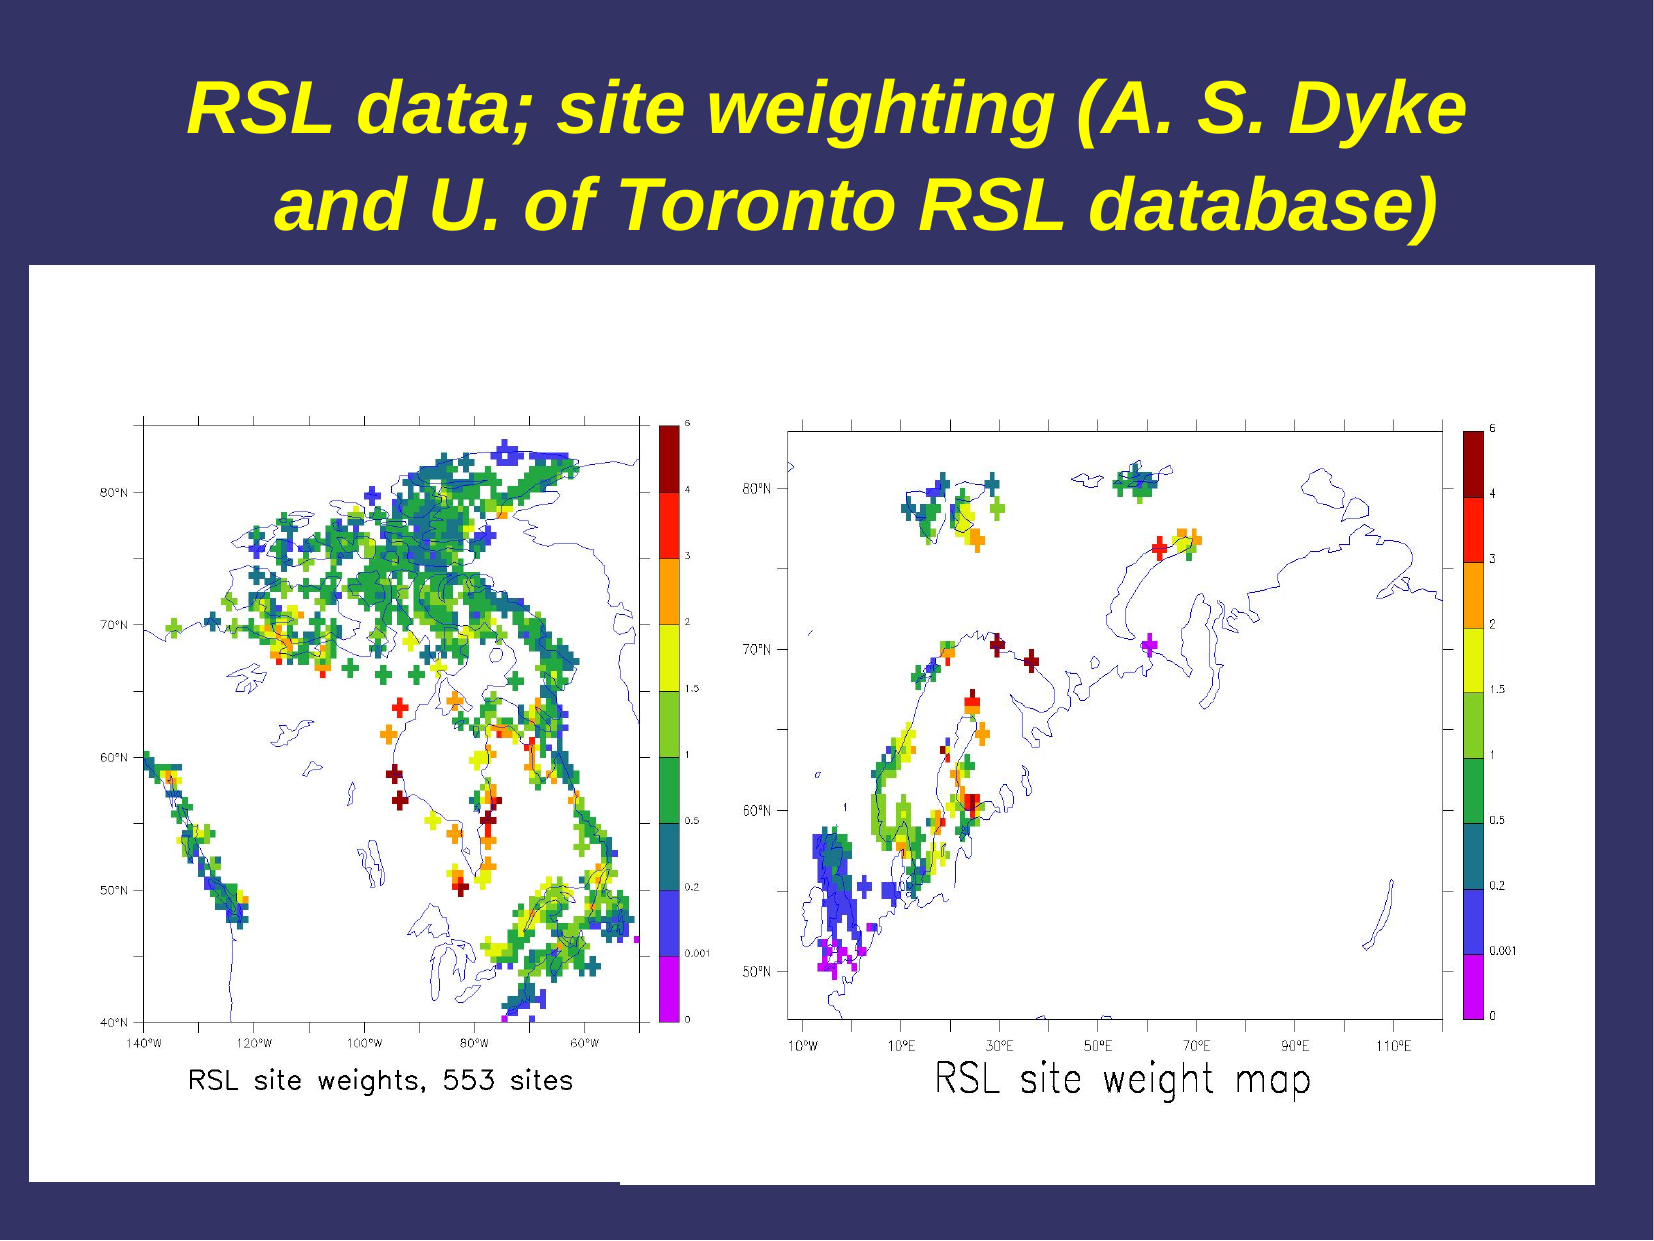

# RSL data; site weighting (A. S. Dyke and U. of Toronto RSL database)